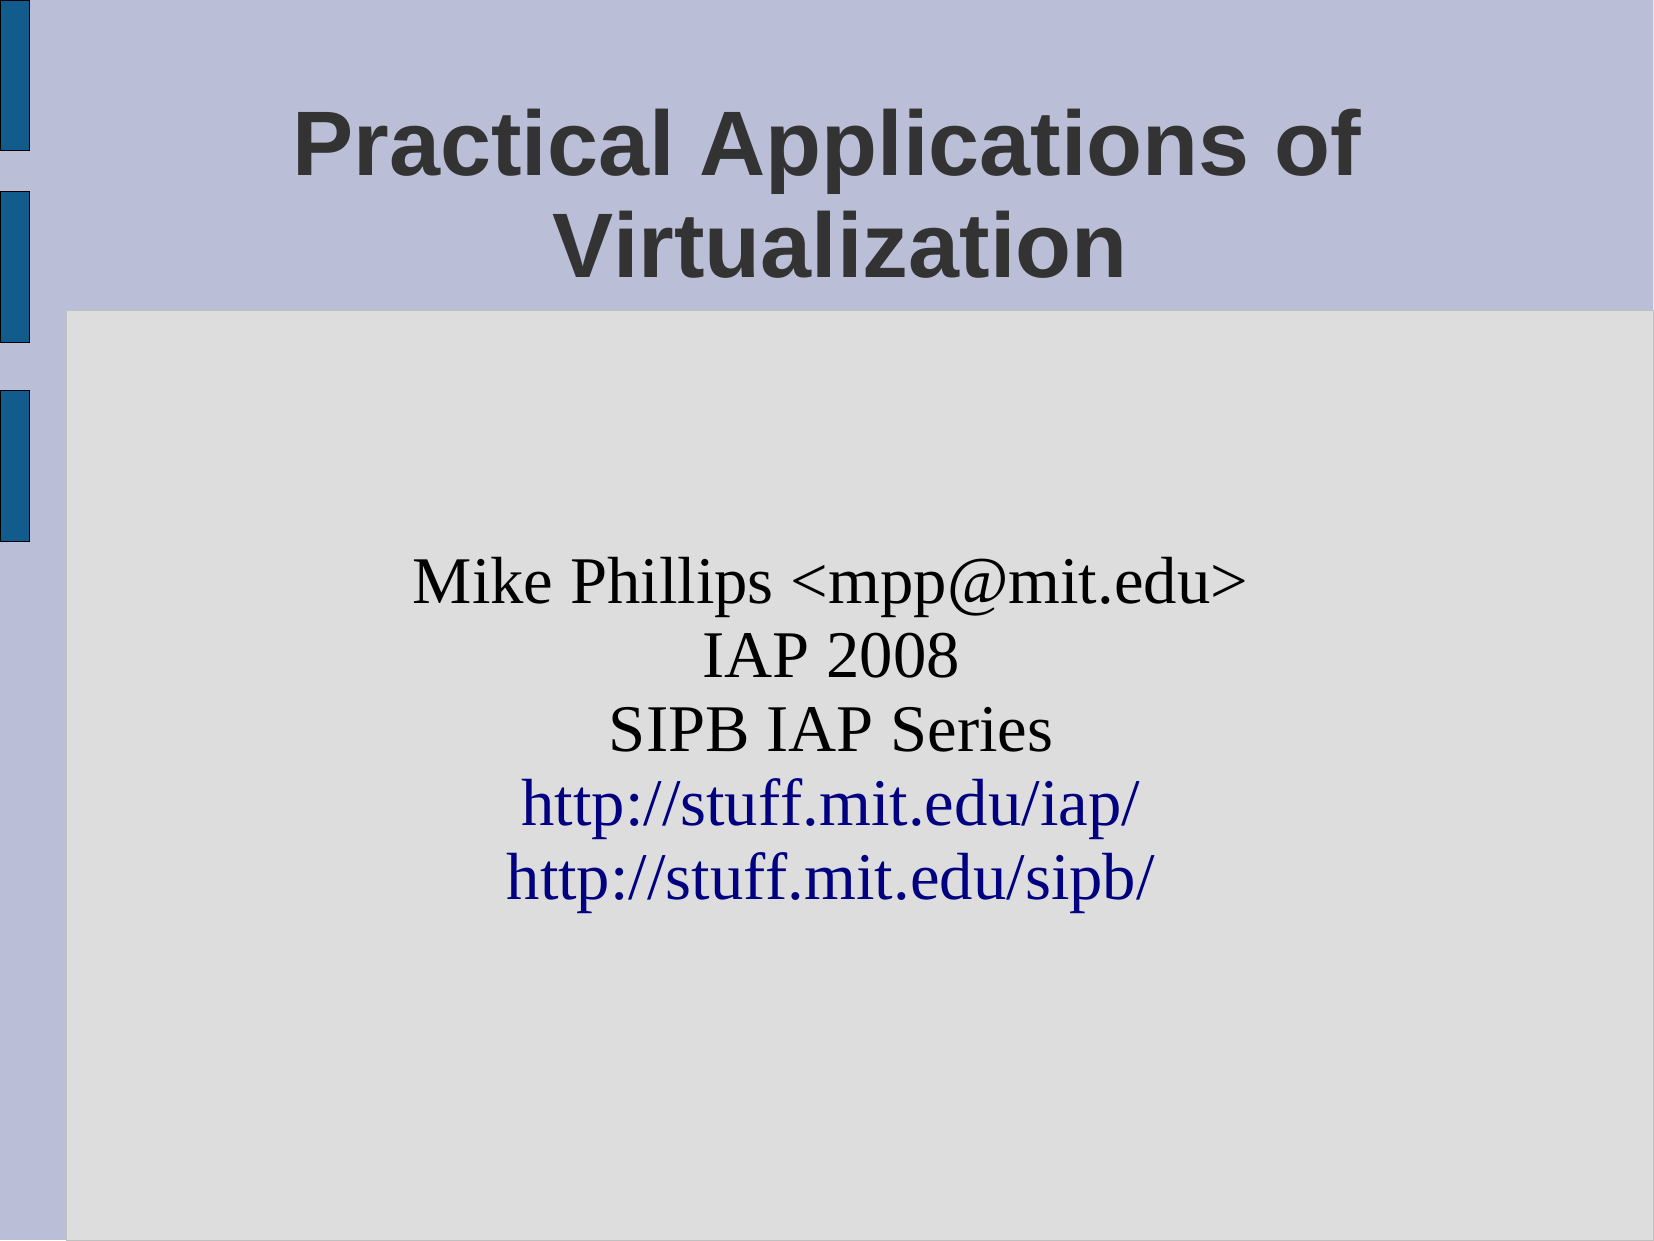

# Practical Applications of Virtualization
Mike Phillips <mpp@mit.edu>
IAP 2008
SIPB IAP Series
http://stuff.mit.edu/iap/
http://stuff.mit.edu/sipb/